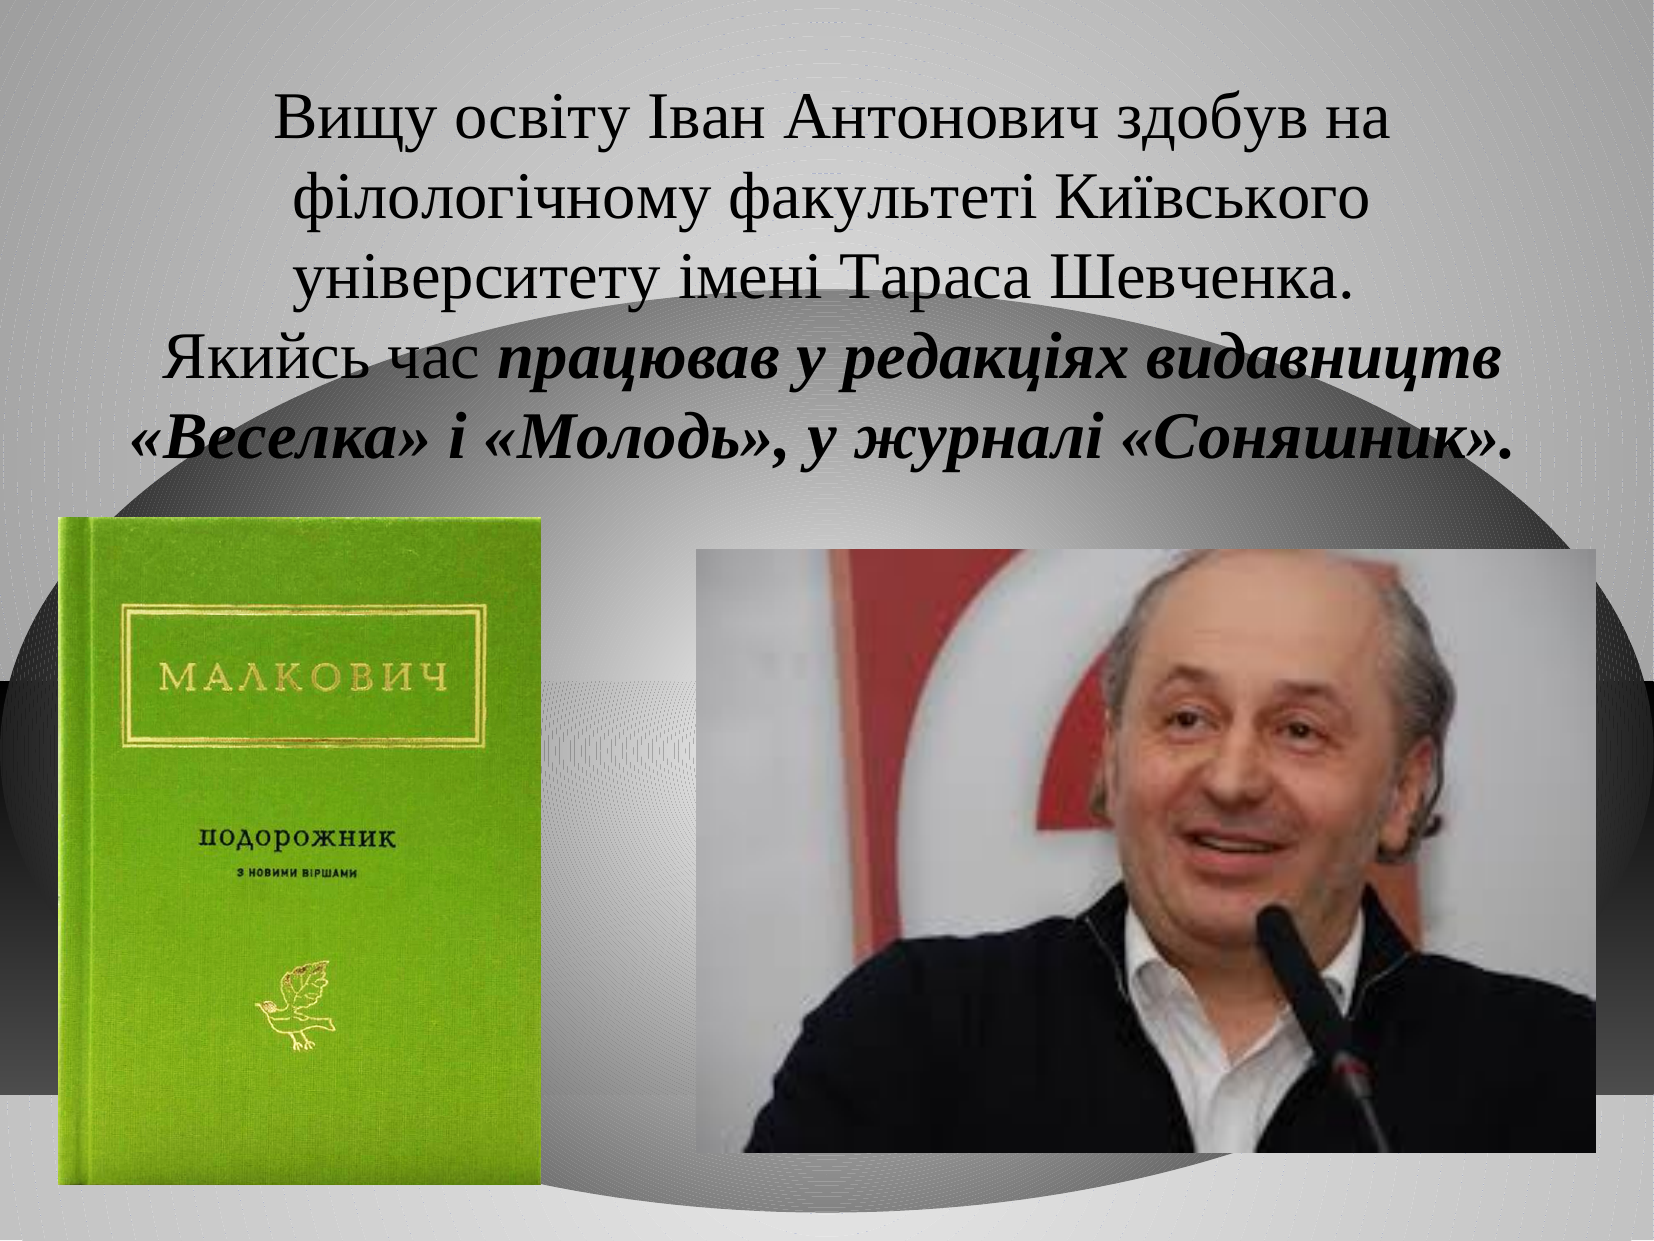

Вищу освіту Іван Антонович здобув на філологічному факультеті Київського університету імені Тараса Шевченка.
Якийсь час працював у редакціях видавництв «Веселка» і «Молодь», у журналі «Соняшник».